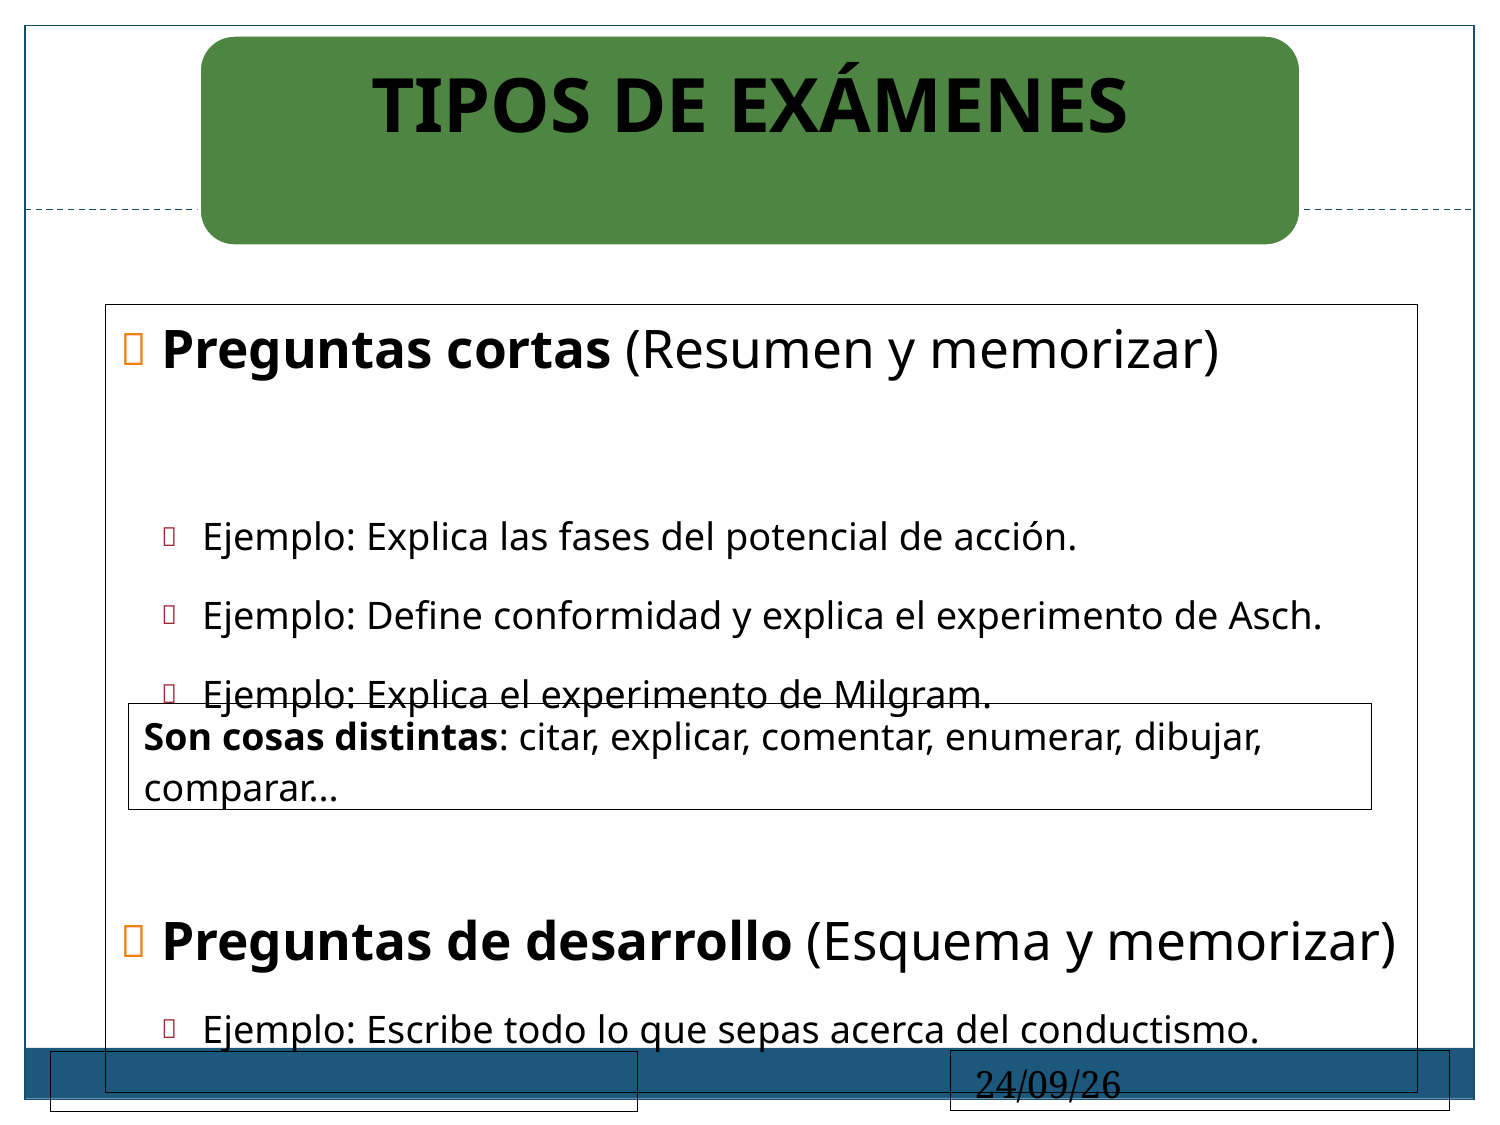

TIPOS DE EXÁMENES
# Preguntas cortas (Resumen y memorizar)
Ejemplo: Explica las fases del potencial de acción.
Ejemplo: Define conformidad y explica el experimento de Asch.
Ejemplo: Explica el experimento de Milgram.
Preguntas de desarrollo (Esquema y memorizar)
Ejemplo: Escribe todo lo que sepas acerca del conductismo.
Son cosas distintas: citar, explicar, comentar, enumerar, dibujar, comparar...